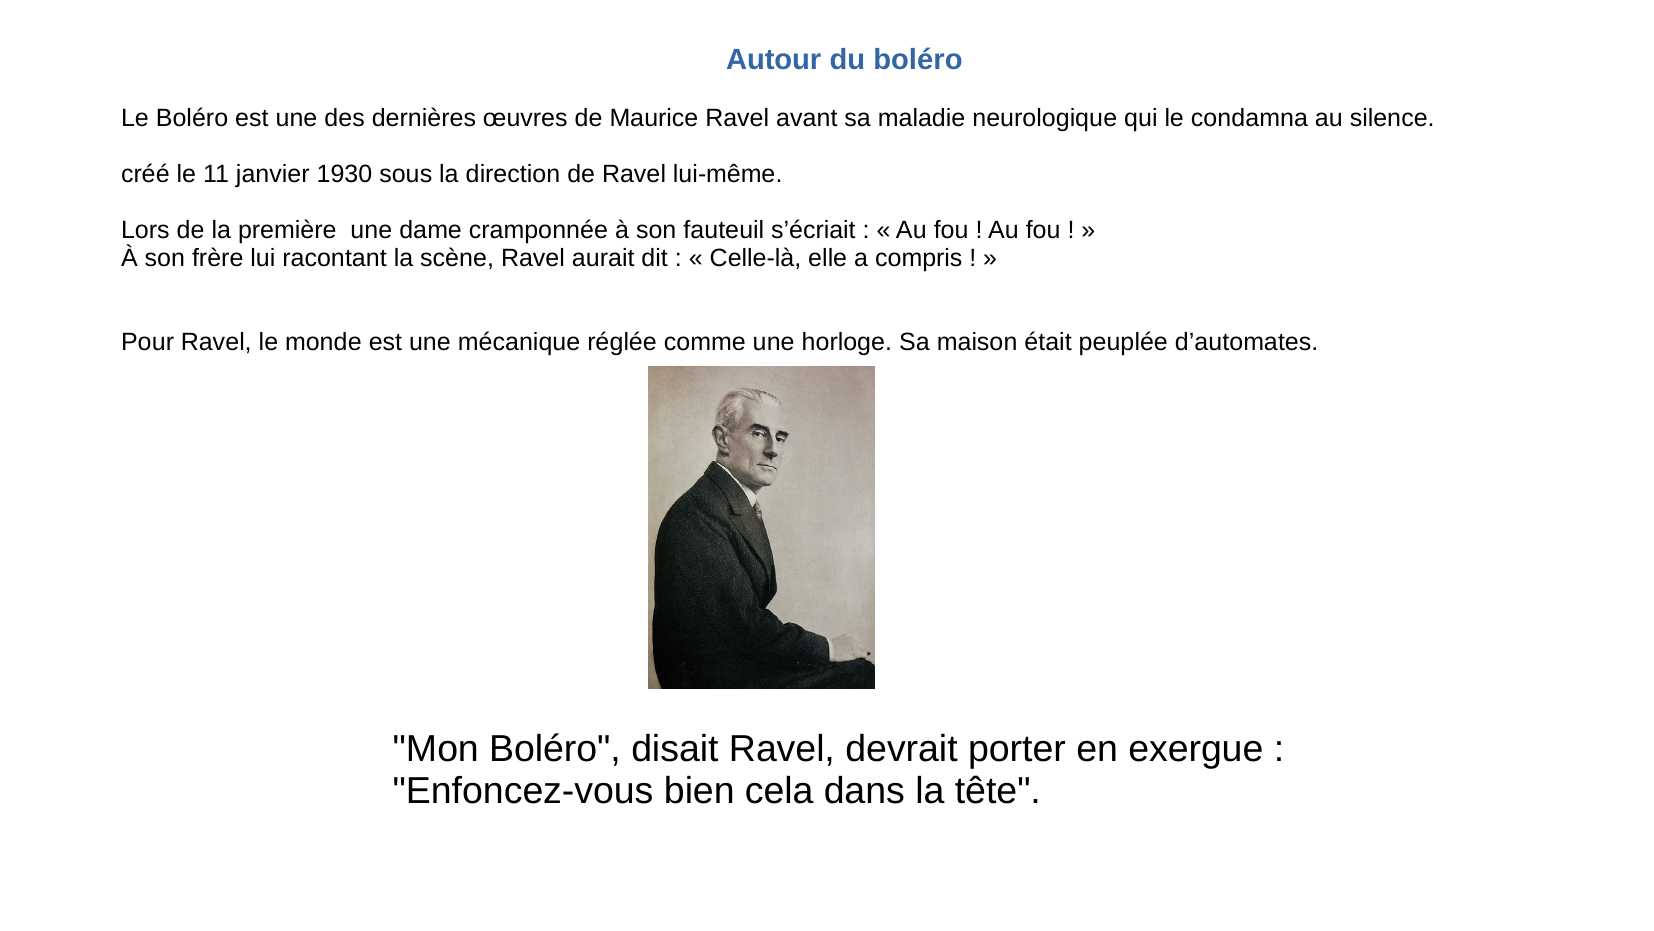

Autour du boléro
Le Boléro est une des dernières œuvres de Maurice Ravel avant sa maladie neurologique qui le condamna au silence.
créé le 11 janvier 1930 sous la direction de Ravel lui-même.
Lors de la première une dame cramponnée à son fauteuil s’écriait : « Au fou ! Au fou ! »
À son frère lui racontant la scène, Ravel aurait dit : « Celle-là, elle a compris ! »
Pour Ravel, le monde est une mécanique réglée comme une horloge. Sa maison était peuplée d’automates.
"Mon Boléro", disait Ravel, devrait porter en exergue :
"Enfoncez-vous bien cela dans la tête".